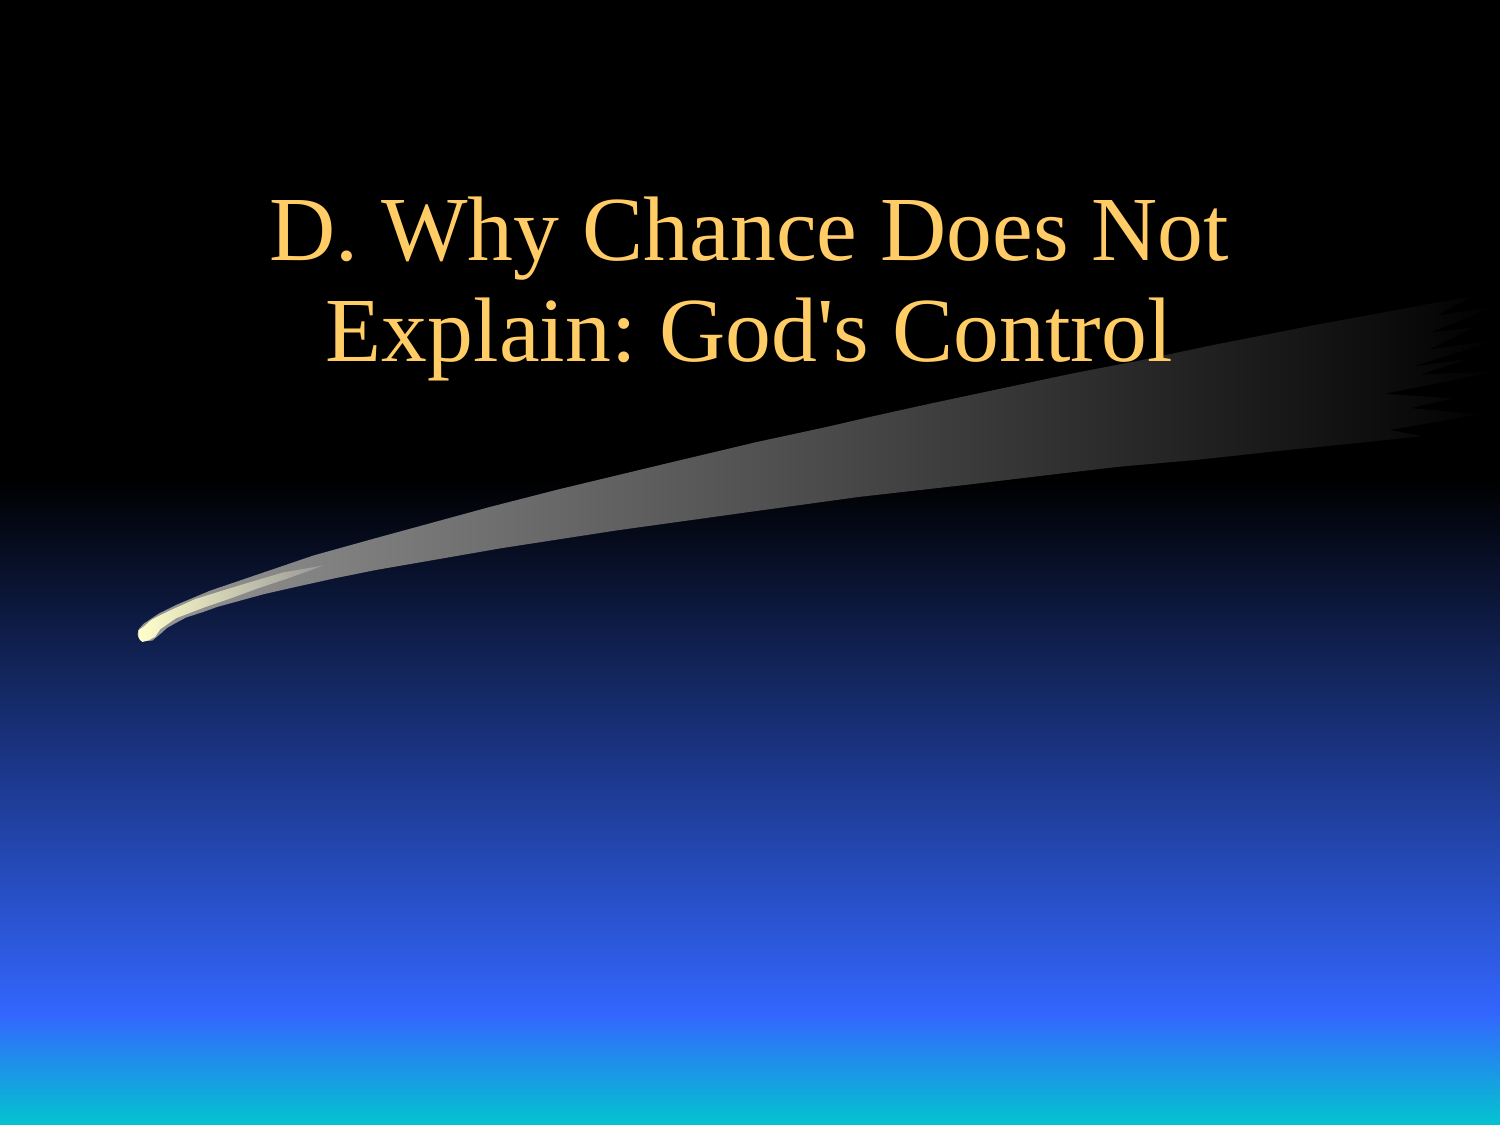

# D. Why Chance Does Not Explain: God's Control